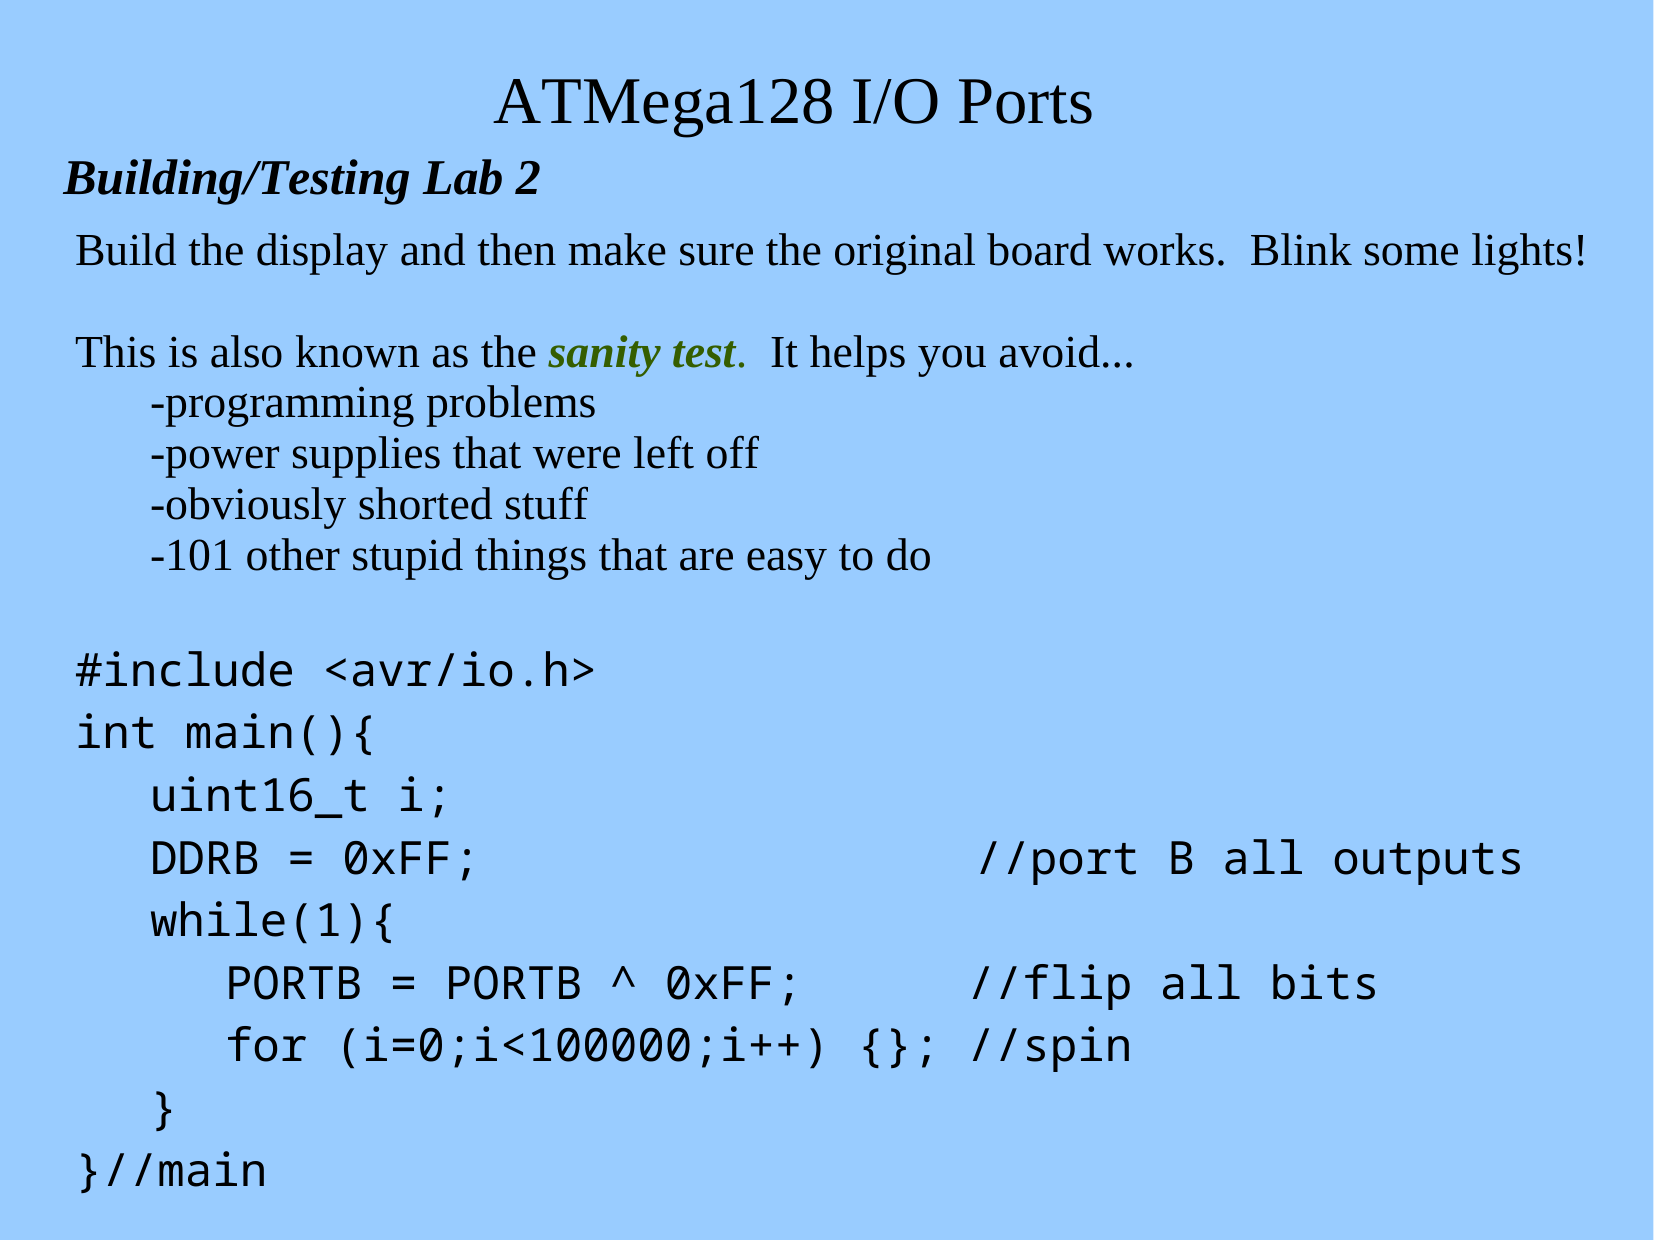

ATMega128 I/O Ports
Building/Testing Lab 2
Build the display and then make sure the original board works. Blink some lights!
This is also known as the sanity test. It helps you avoid...
	-programming problems
	-power supplies that were left off
	-obviously shorted stuff
	-101 other stupid things that are easy to do
#include <avr/io.h>
int main(){
 	uint16_t i;
	DDRB = 0xFF; //port B all outputs
	while(1){
 		PORTB = PORTB ^ 0xFF; //flip all bits
 		for (i=0;i<100000;i++) {}; //spin
	}
}//main